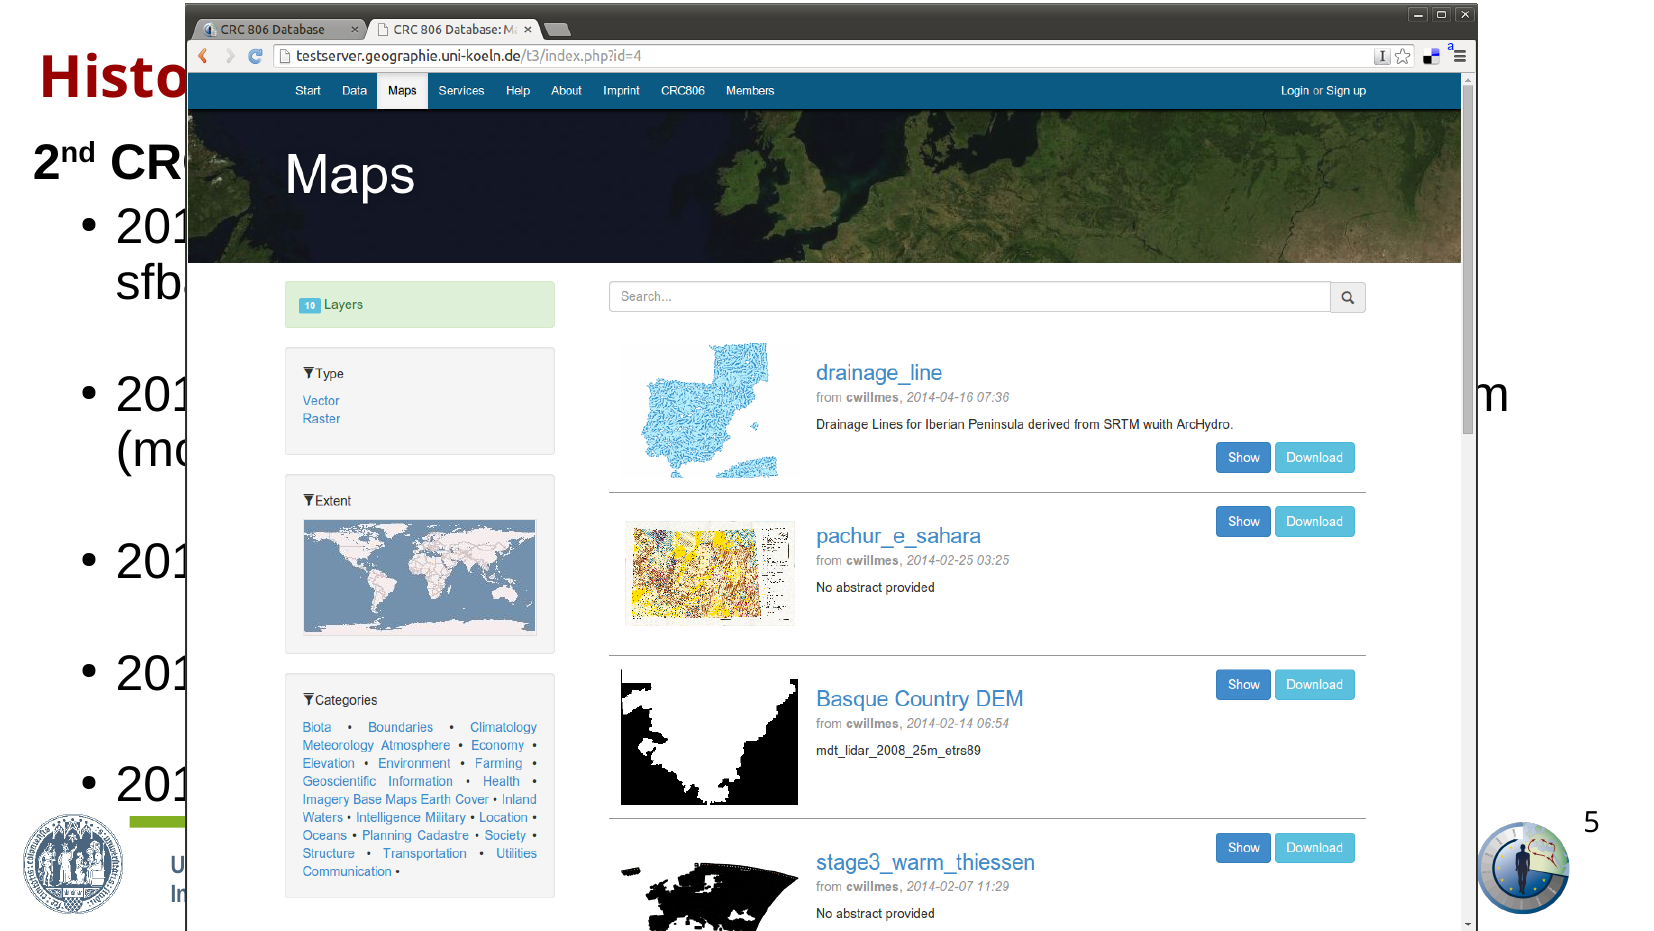

# History and evolution of the CRC806-Database
2nd CRC 806 Phase
2014: Publication database established (records on IRTG and sfb806.de).
2015: Major Re-Implementation and Re-factoring of the system (move to mainly server 	side scripting and use of Typo3).
2015: SDI change to GeoNode.
2016: Sites DB.
2017: PaleoMaps.